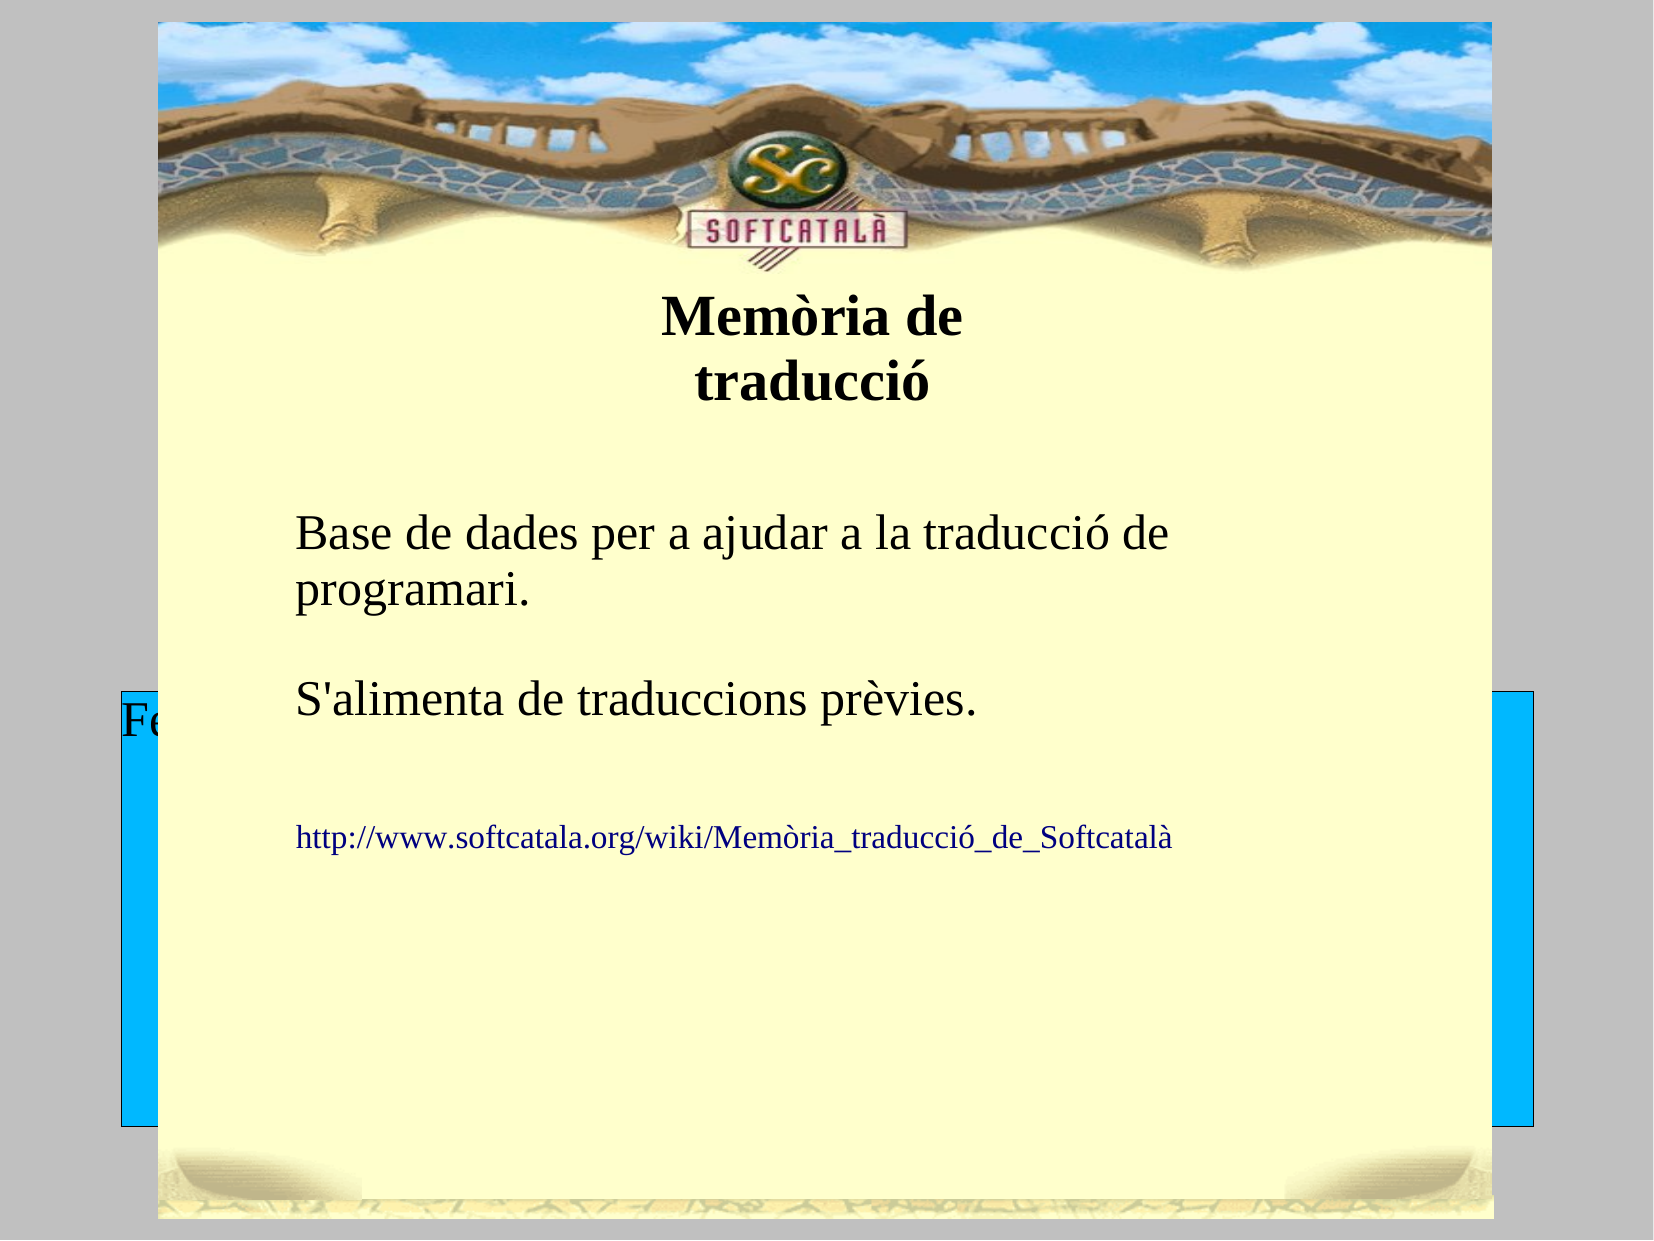

Memòria de traducció
Base de dades per a ajudar a la traducció de programari.
S'alimenta de traduccions prèvies.
http://www.softcatala.org/wiki/Memòria_traducció_de_Softcatalà